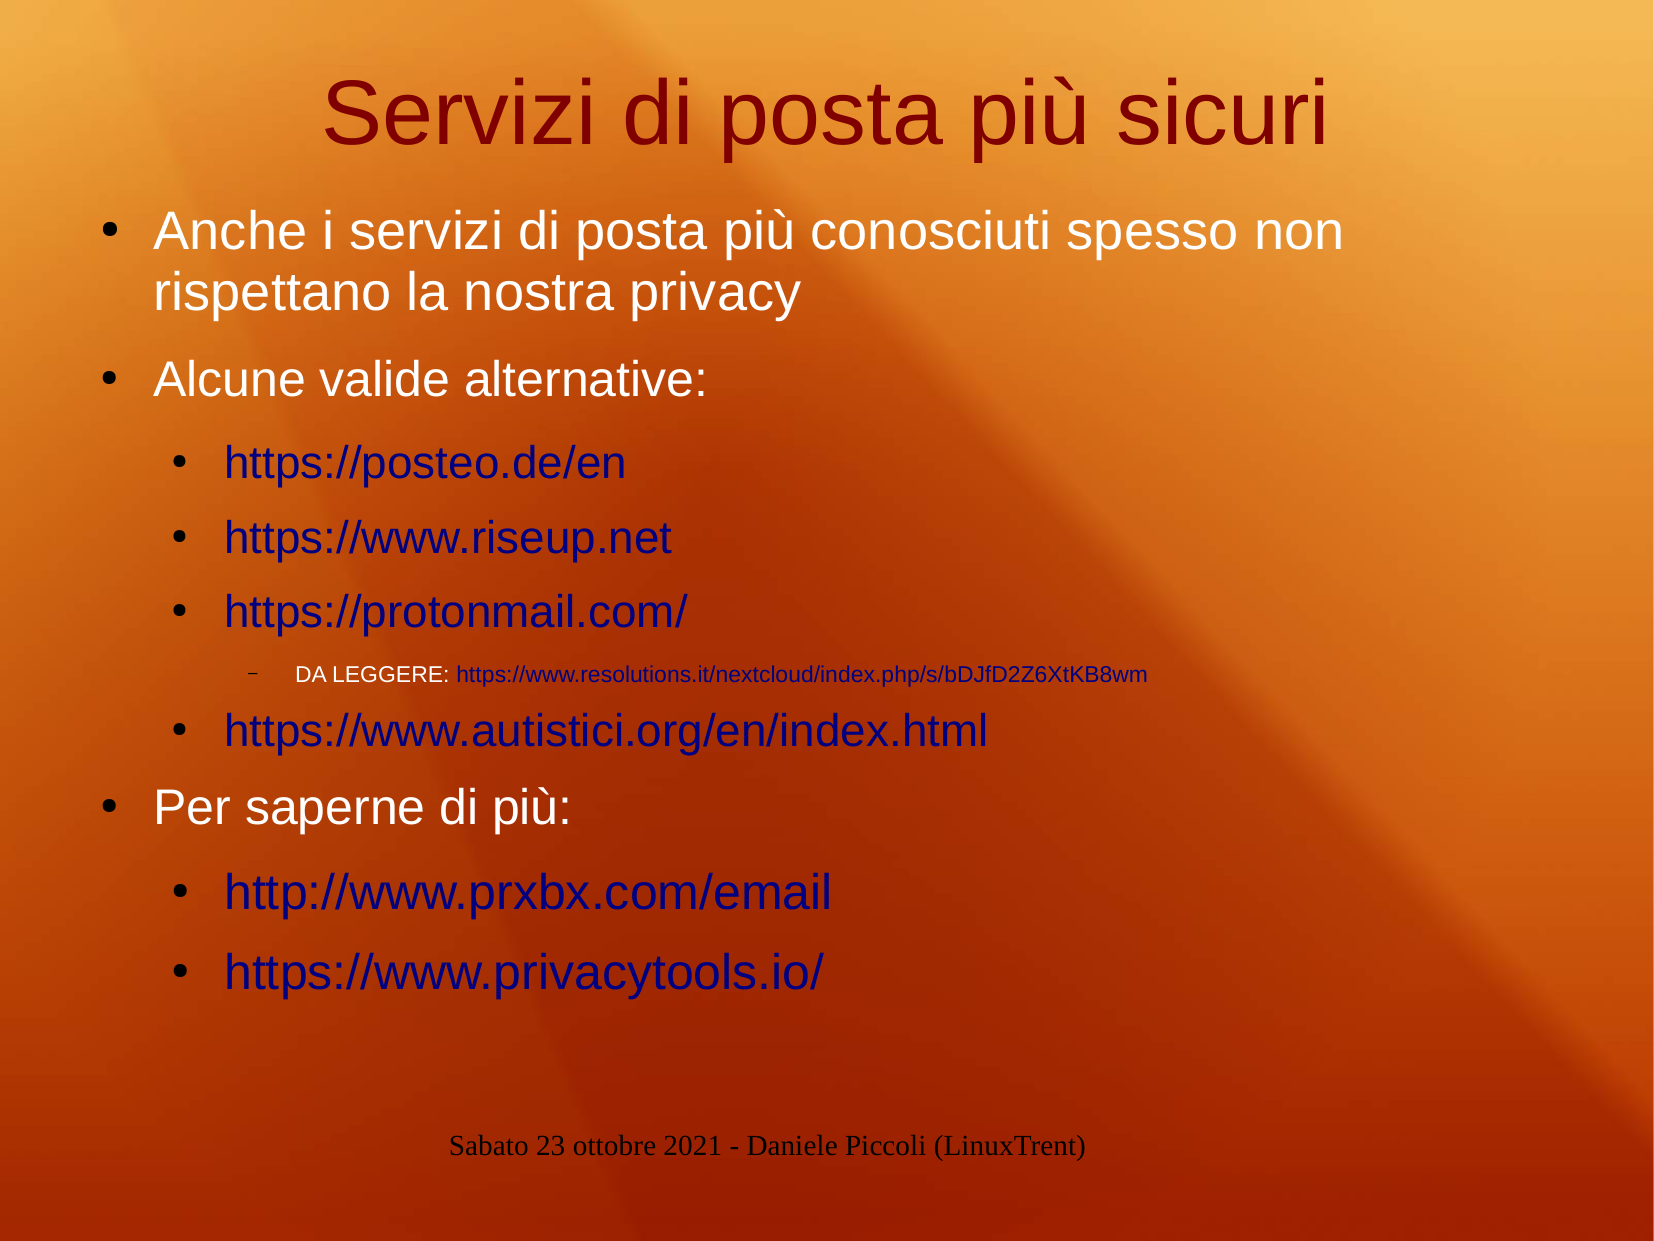

# Servizi di posta più sicuri
Anche i servizi di posta più conosciuti spesso non rispettano la nostra privacy
Alcune valide alternative:
https://posteo.de/en
https://www.riseup.net
https://protonmail.com/
DA LEGGERE: https://www.resolutions.it/nextcloud/index.php/s/bDJfD2Z6XtKB8wm
https://www.autistici.org/en/index.html
Per saperne di più:
http://www.prxbx.com/email
https://www.privacytools.io/
Sabato 23 ottobre 2021 - Daniele Piccoli (LinuxTrent)